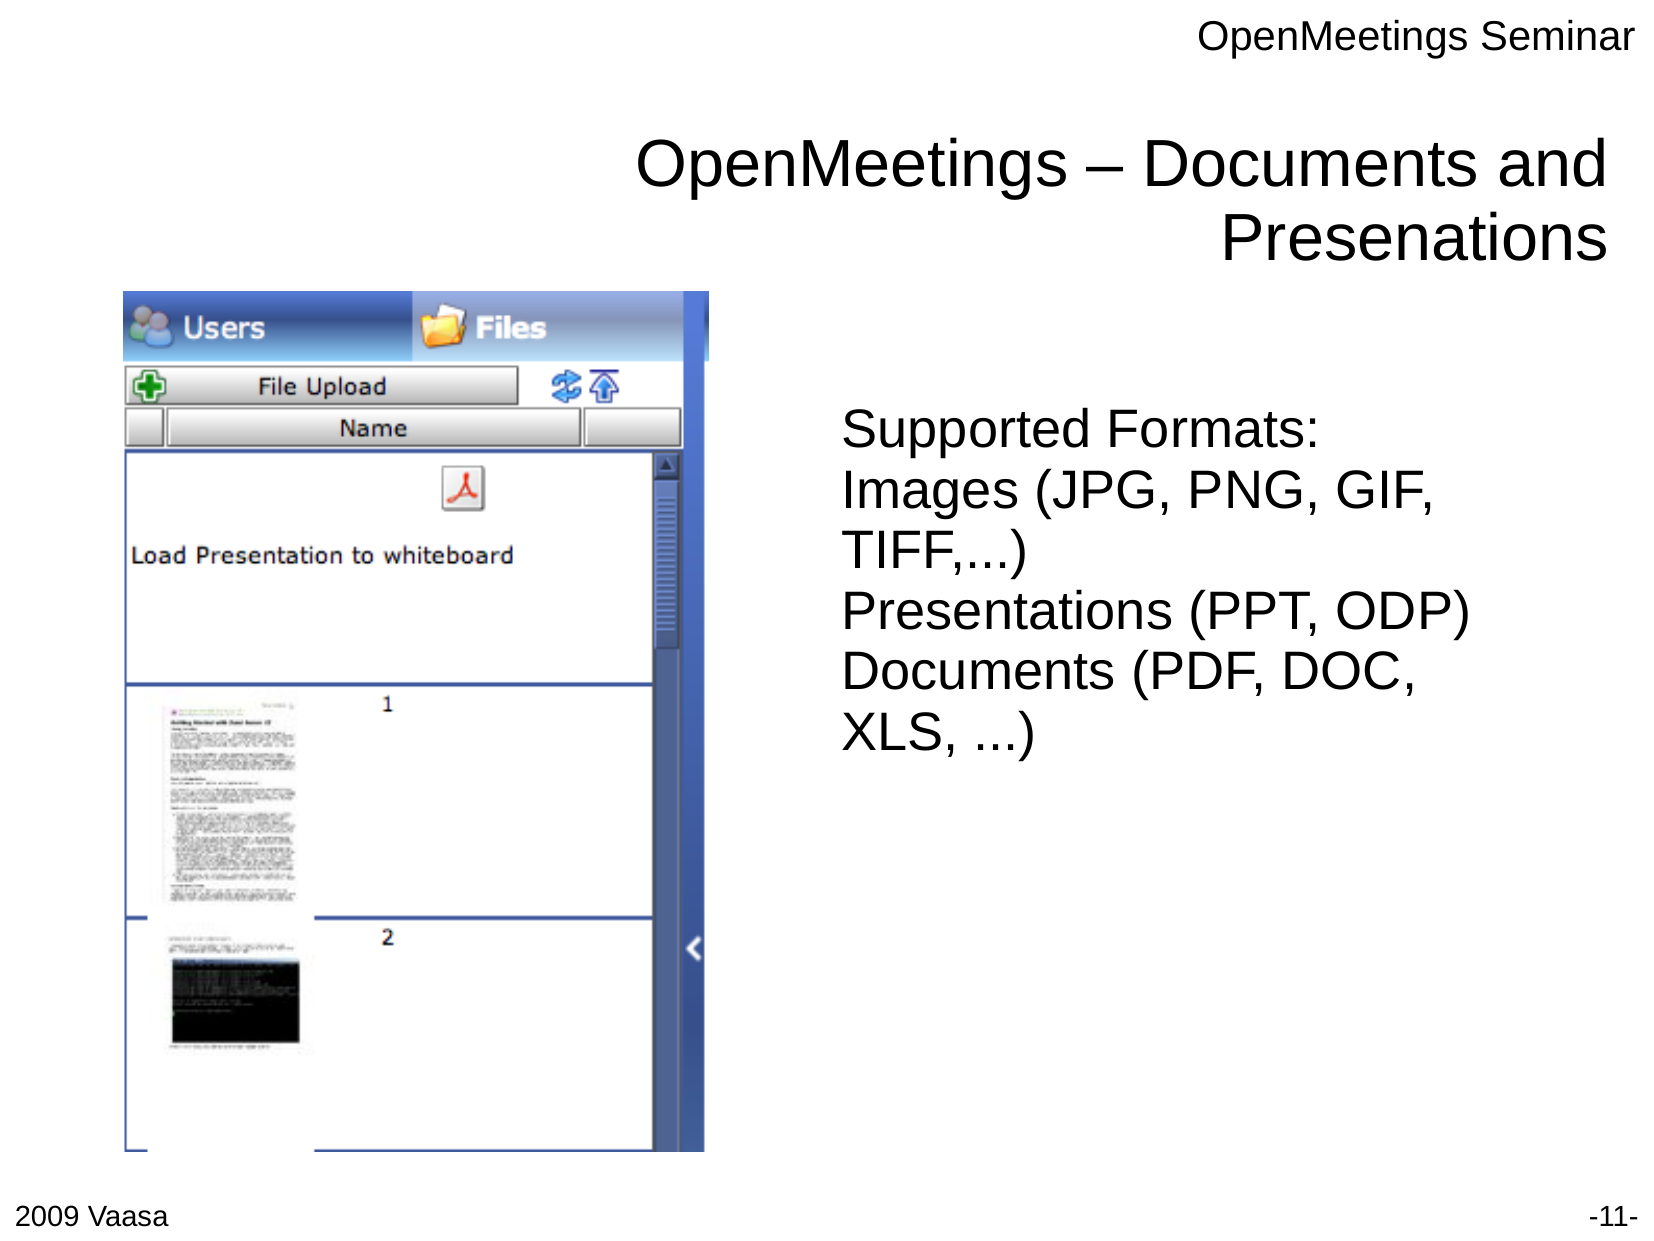

# OpenMeetings Seminar
OpenMeetings – Documents and Presenations
Supported Formats:
Images (JPG, PNG, GIF, TIFF,...)
Presentations (PPT, ODP)
Documents (PDF, DOC, XLS, ...)
-11-
2009 Vaasa